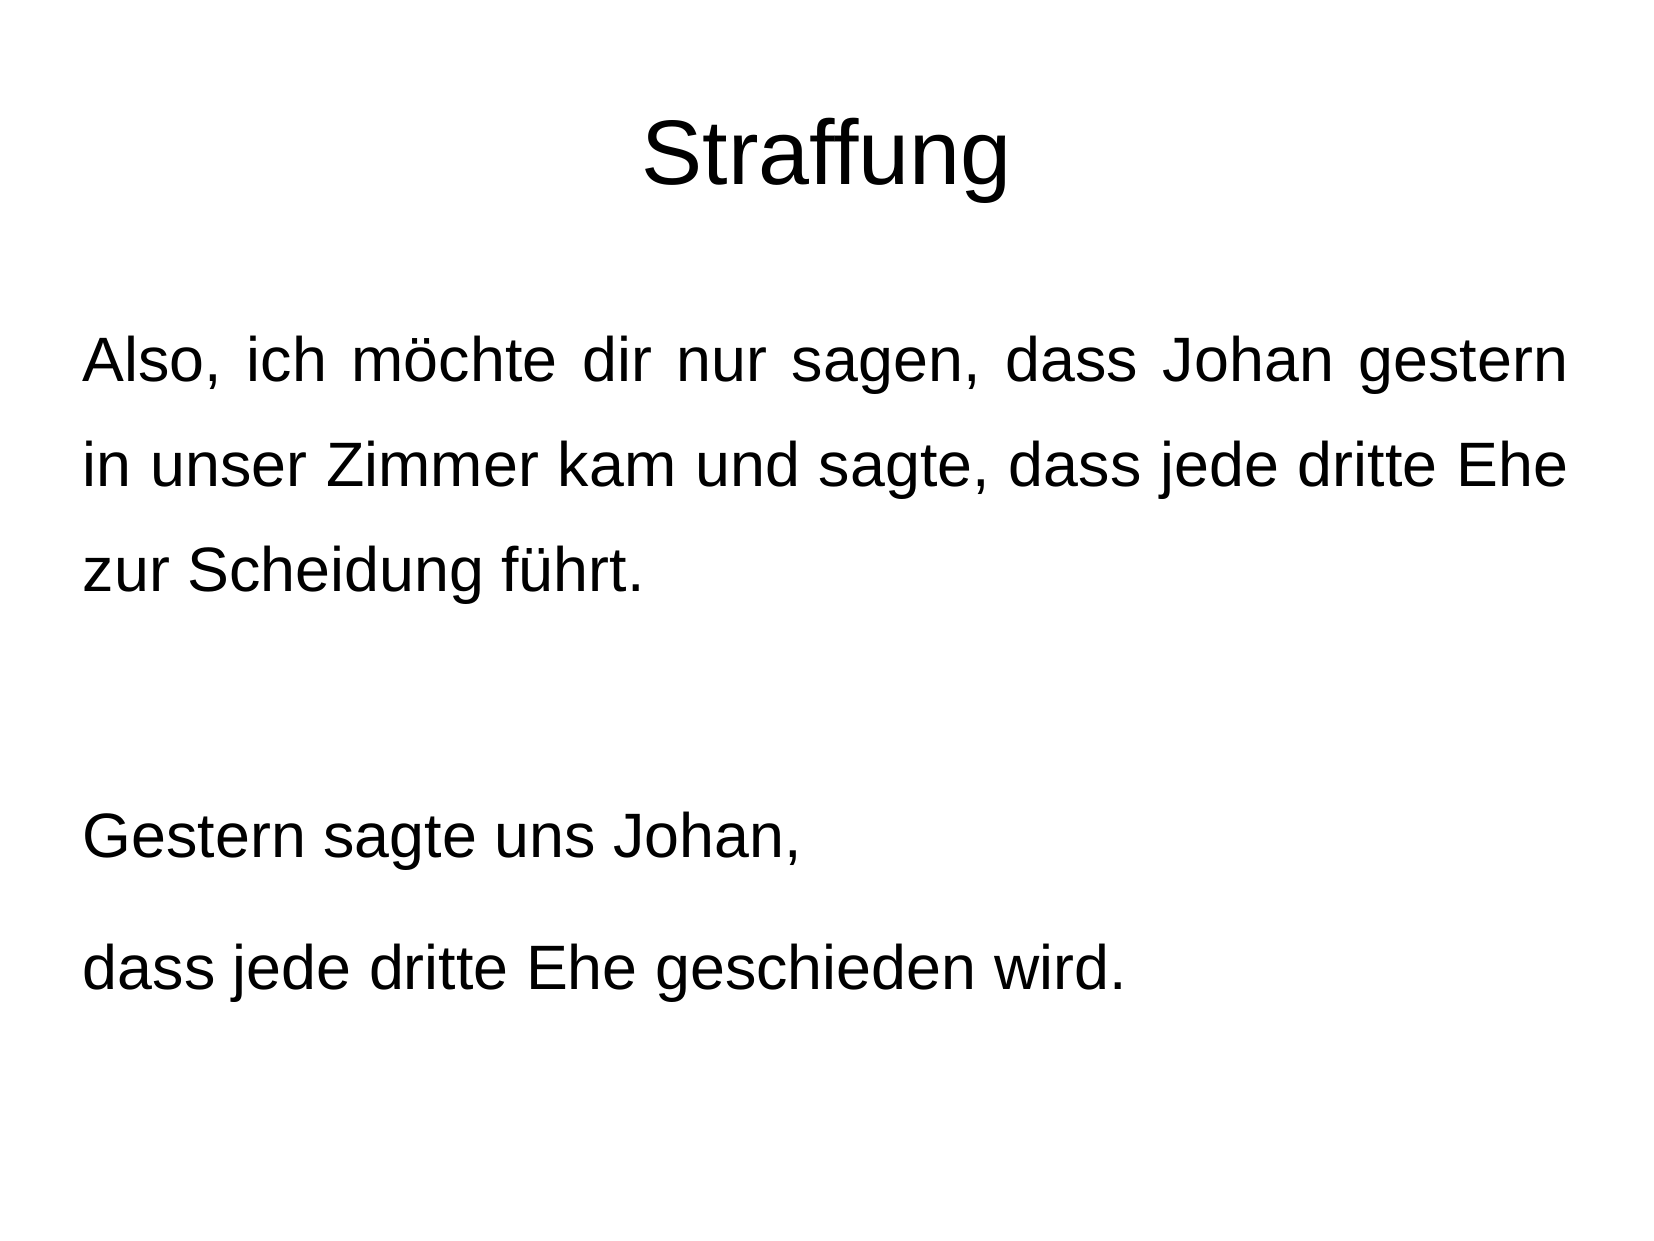

# Straffung
Also, ich möchte dir nur sagen, dass Johan gestern in unser Zimmer kam und sagte, dass jede dritte Ehe zur Scheidung führt.
Gestern sagte uns Johan,
dass jede dritte Ehe geschieden wird.